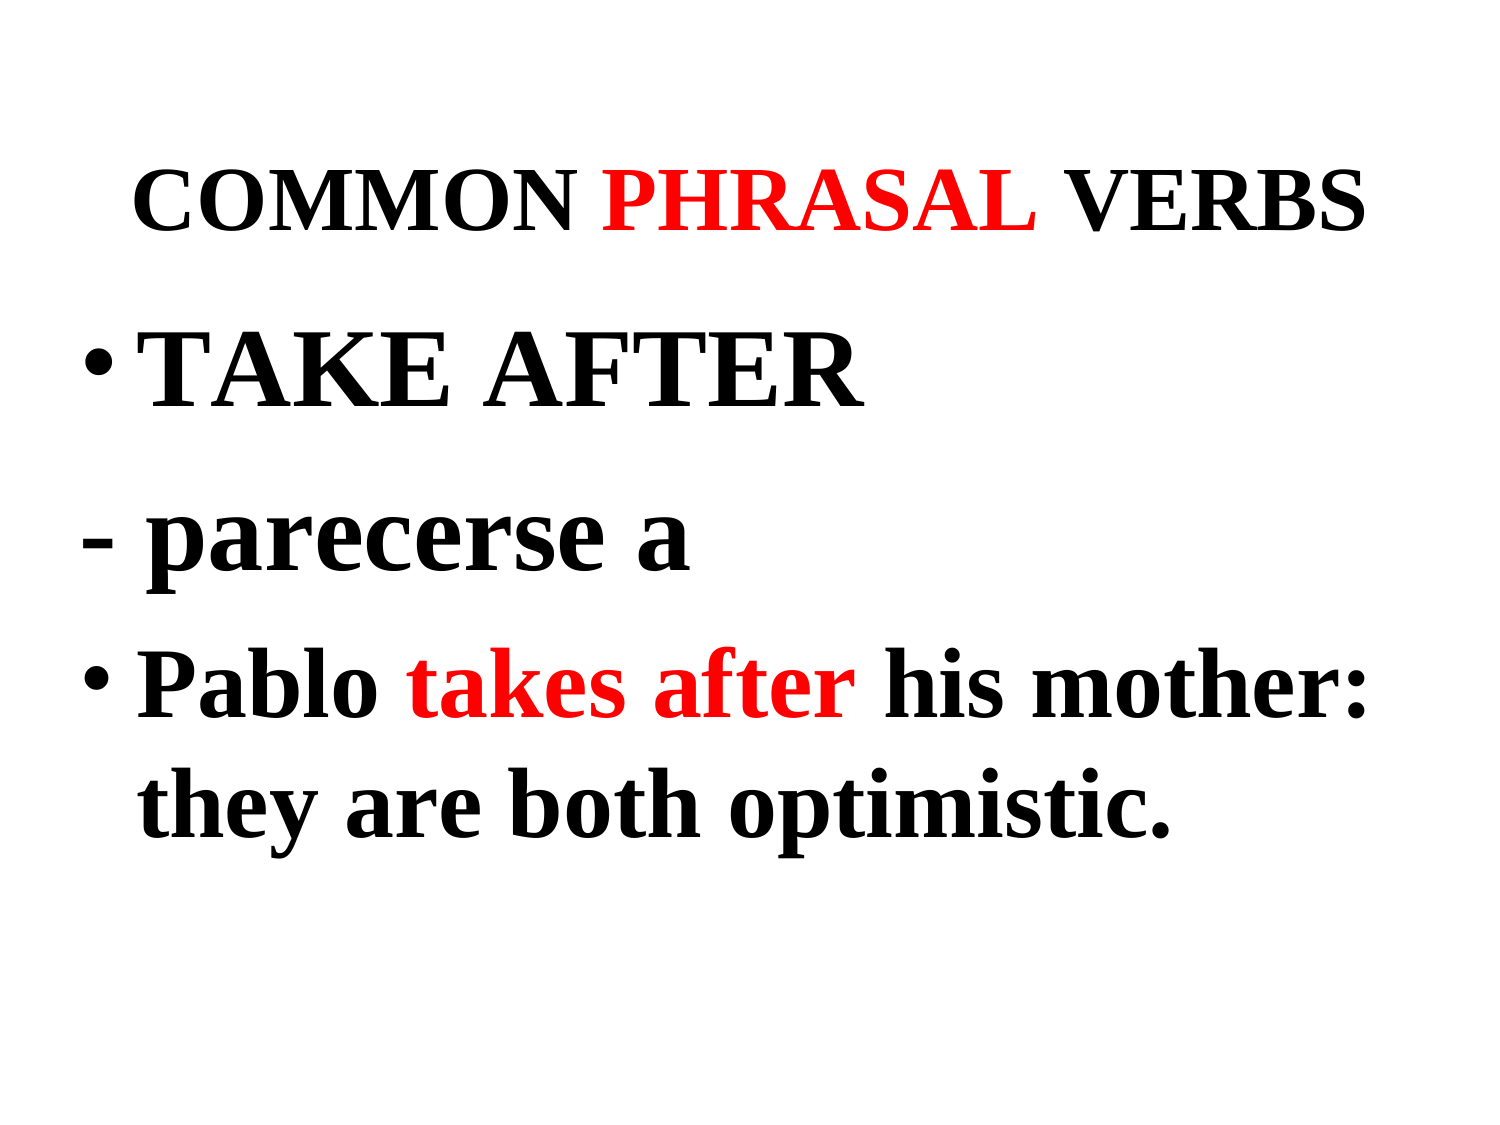

# COMMON PHRASAL VERBS
TAKE AFTER
- parecerse a
Pablo takes after his mother: they are both optimistic.